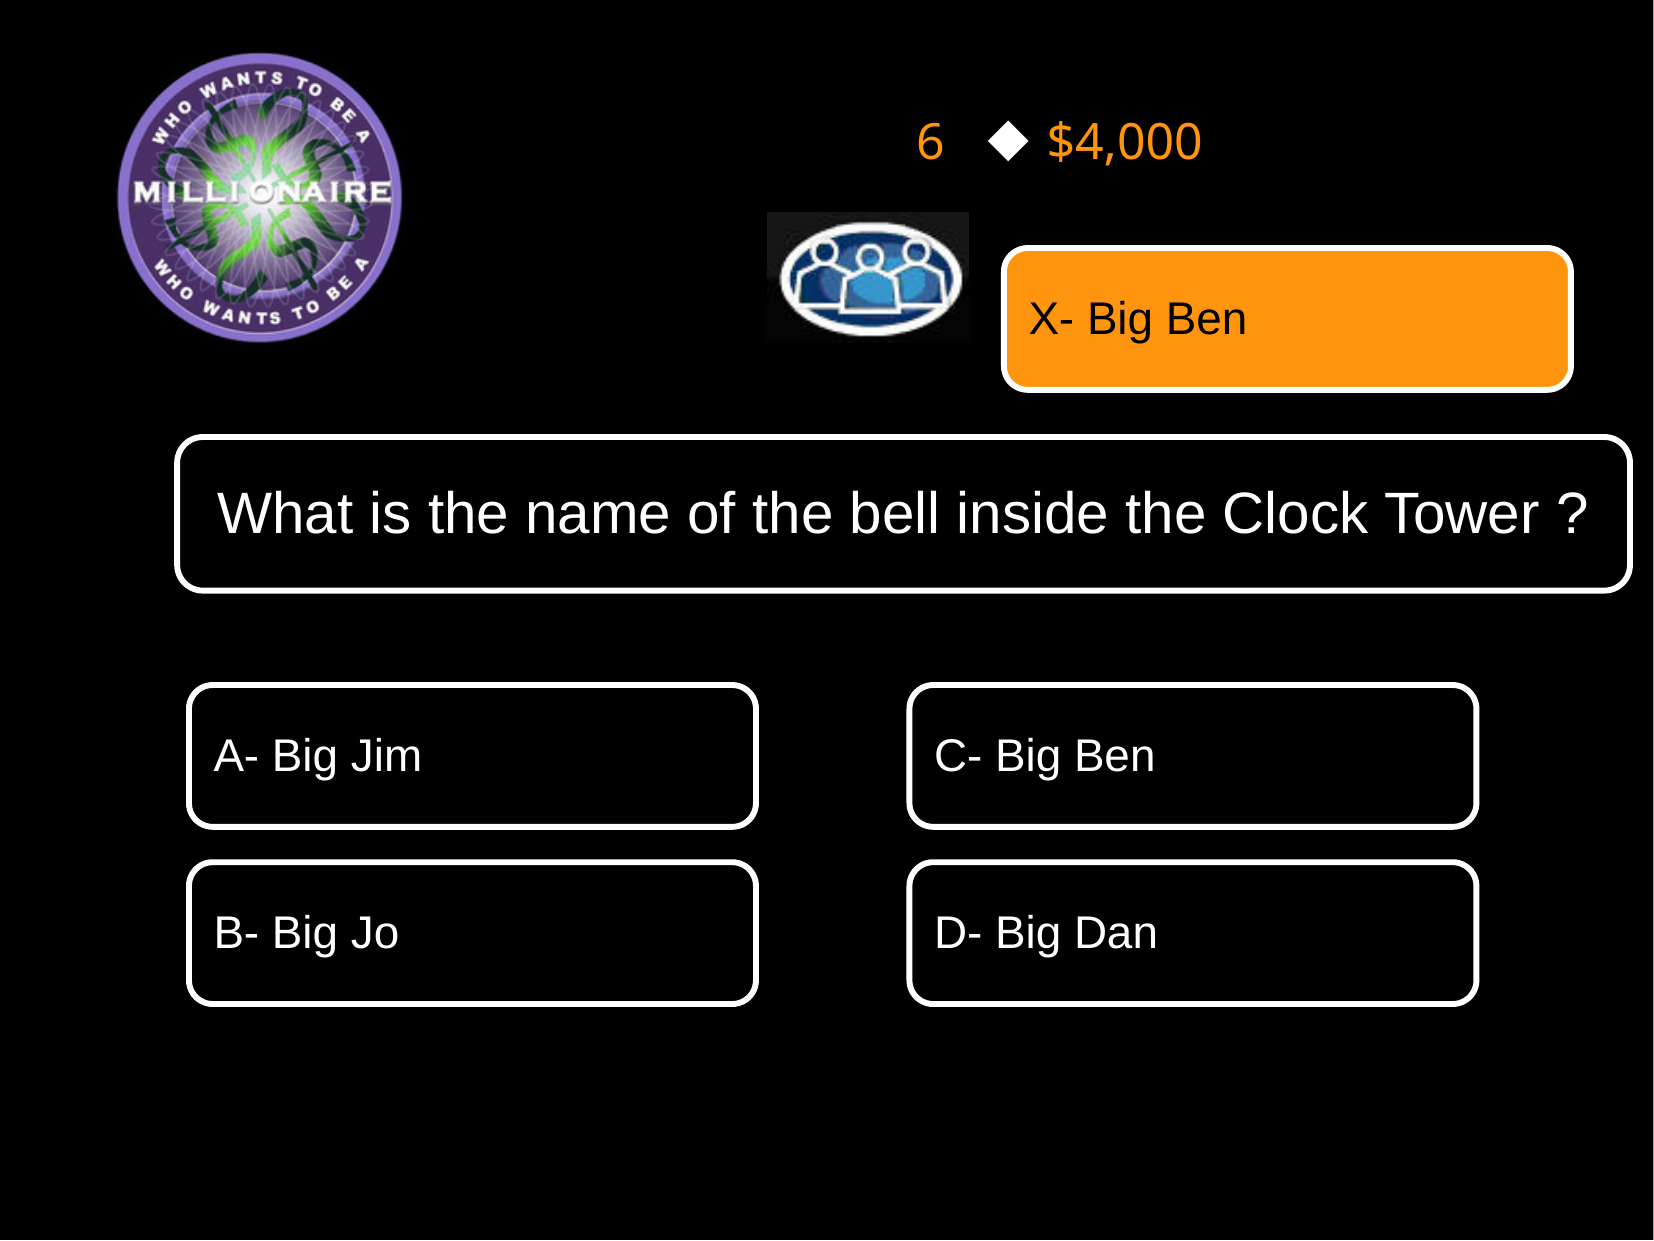

6  $4,000
X- Big Ben
What is the name of the bell inside the Clock Tower ?
A- Big Jim
C- Big Ben
B- Big Jo
D- Big Dan